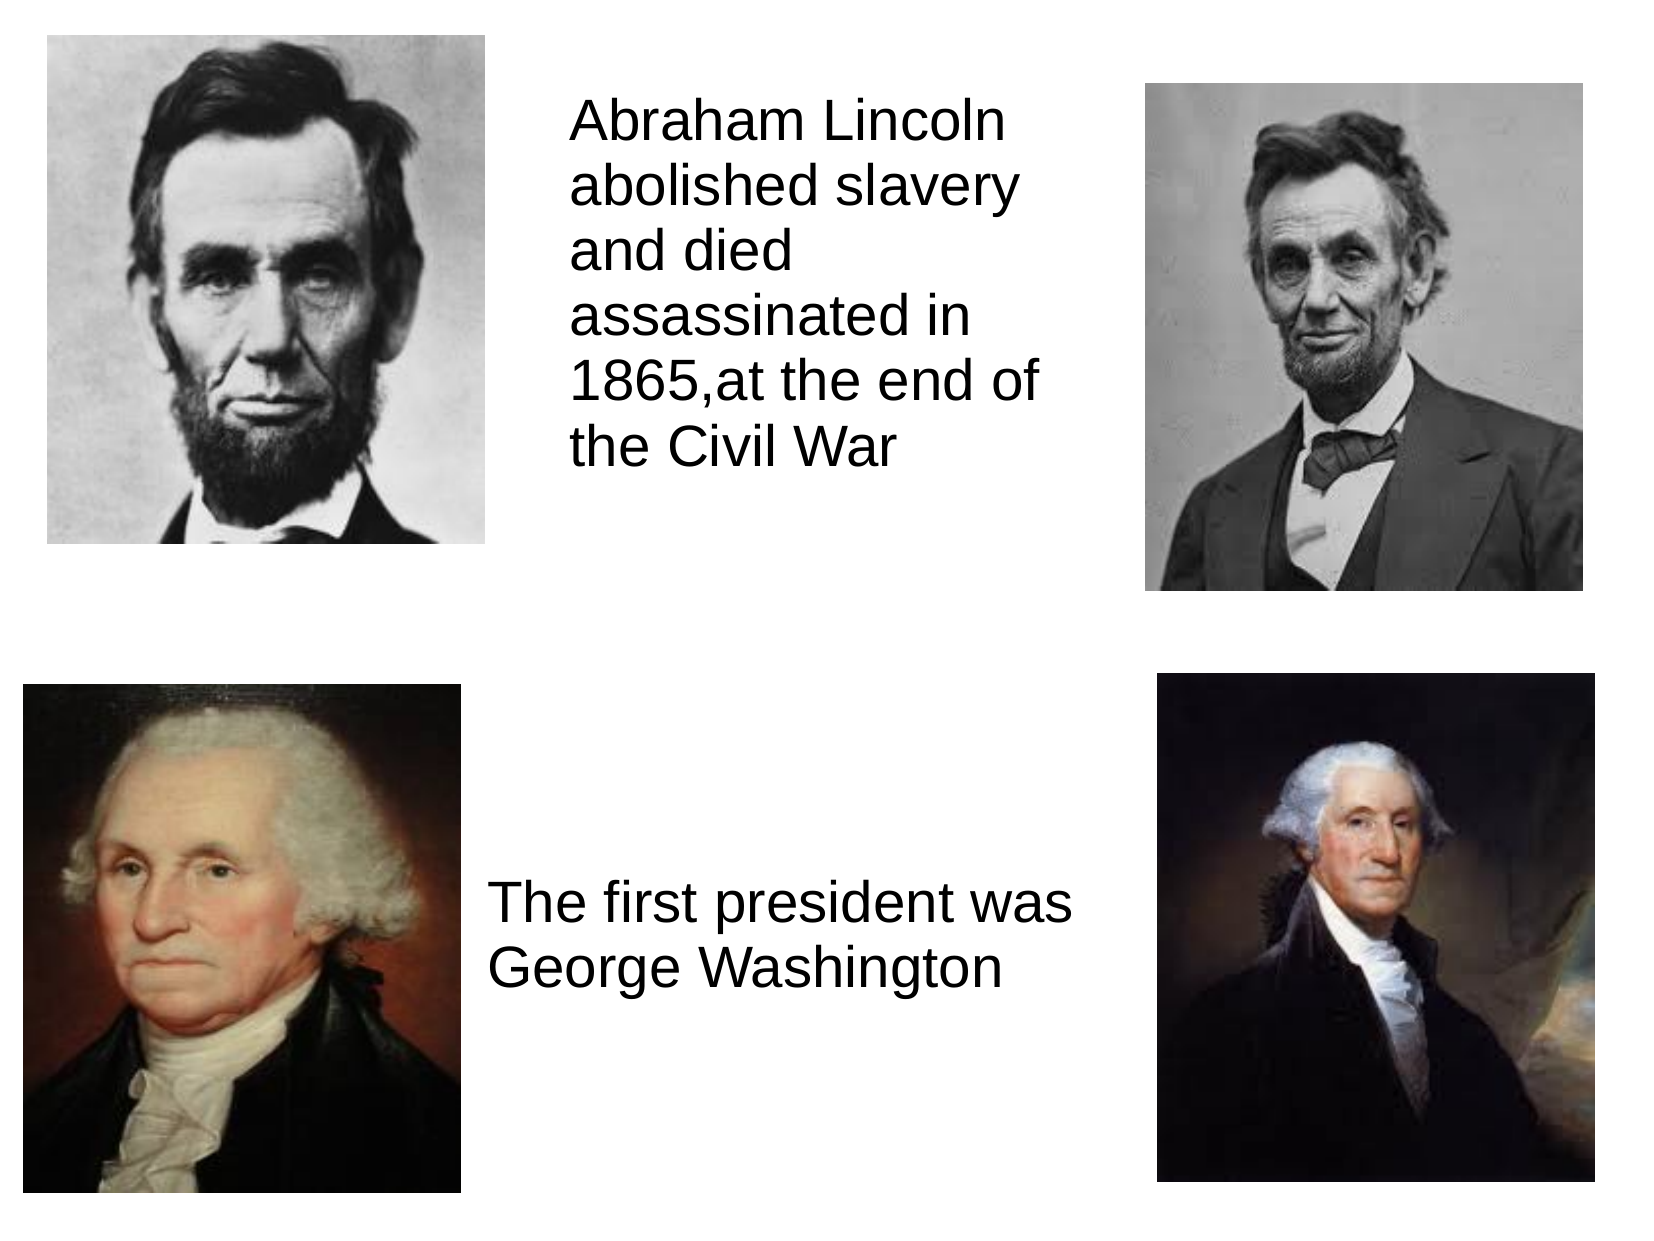

Abraham Lincoln abolished slavery and died assassinated in 1865,at the end of the Civil War
The first president was George Washington